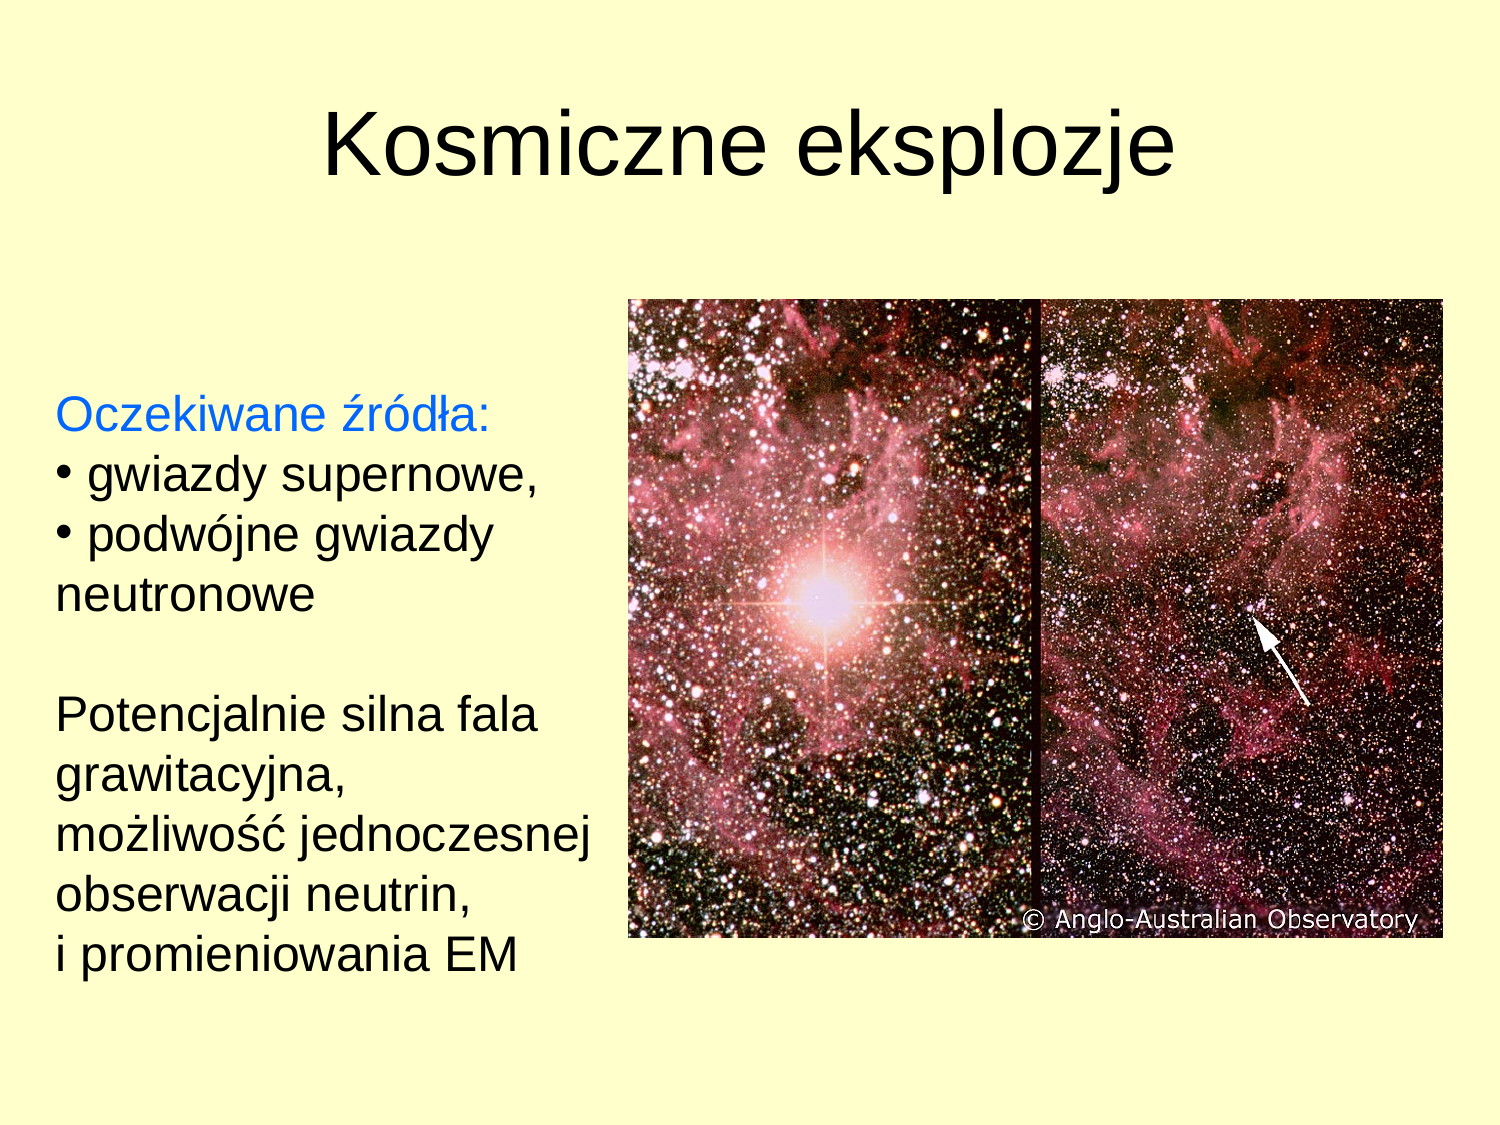

# Kosmiczne eksplozje
Oczekiwane źródła:
 gwiazdy supernowe,
 podwójne gwiazdy neutronowe
Potencjalnie silna fala grawitacyjna,
możliwość jednoczesnej
obserwacji neutrin,
i promieniowania EM